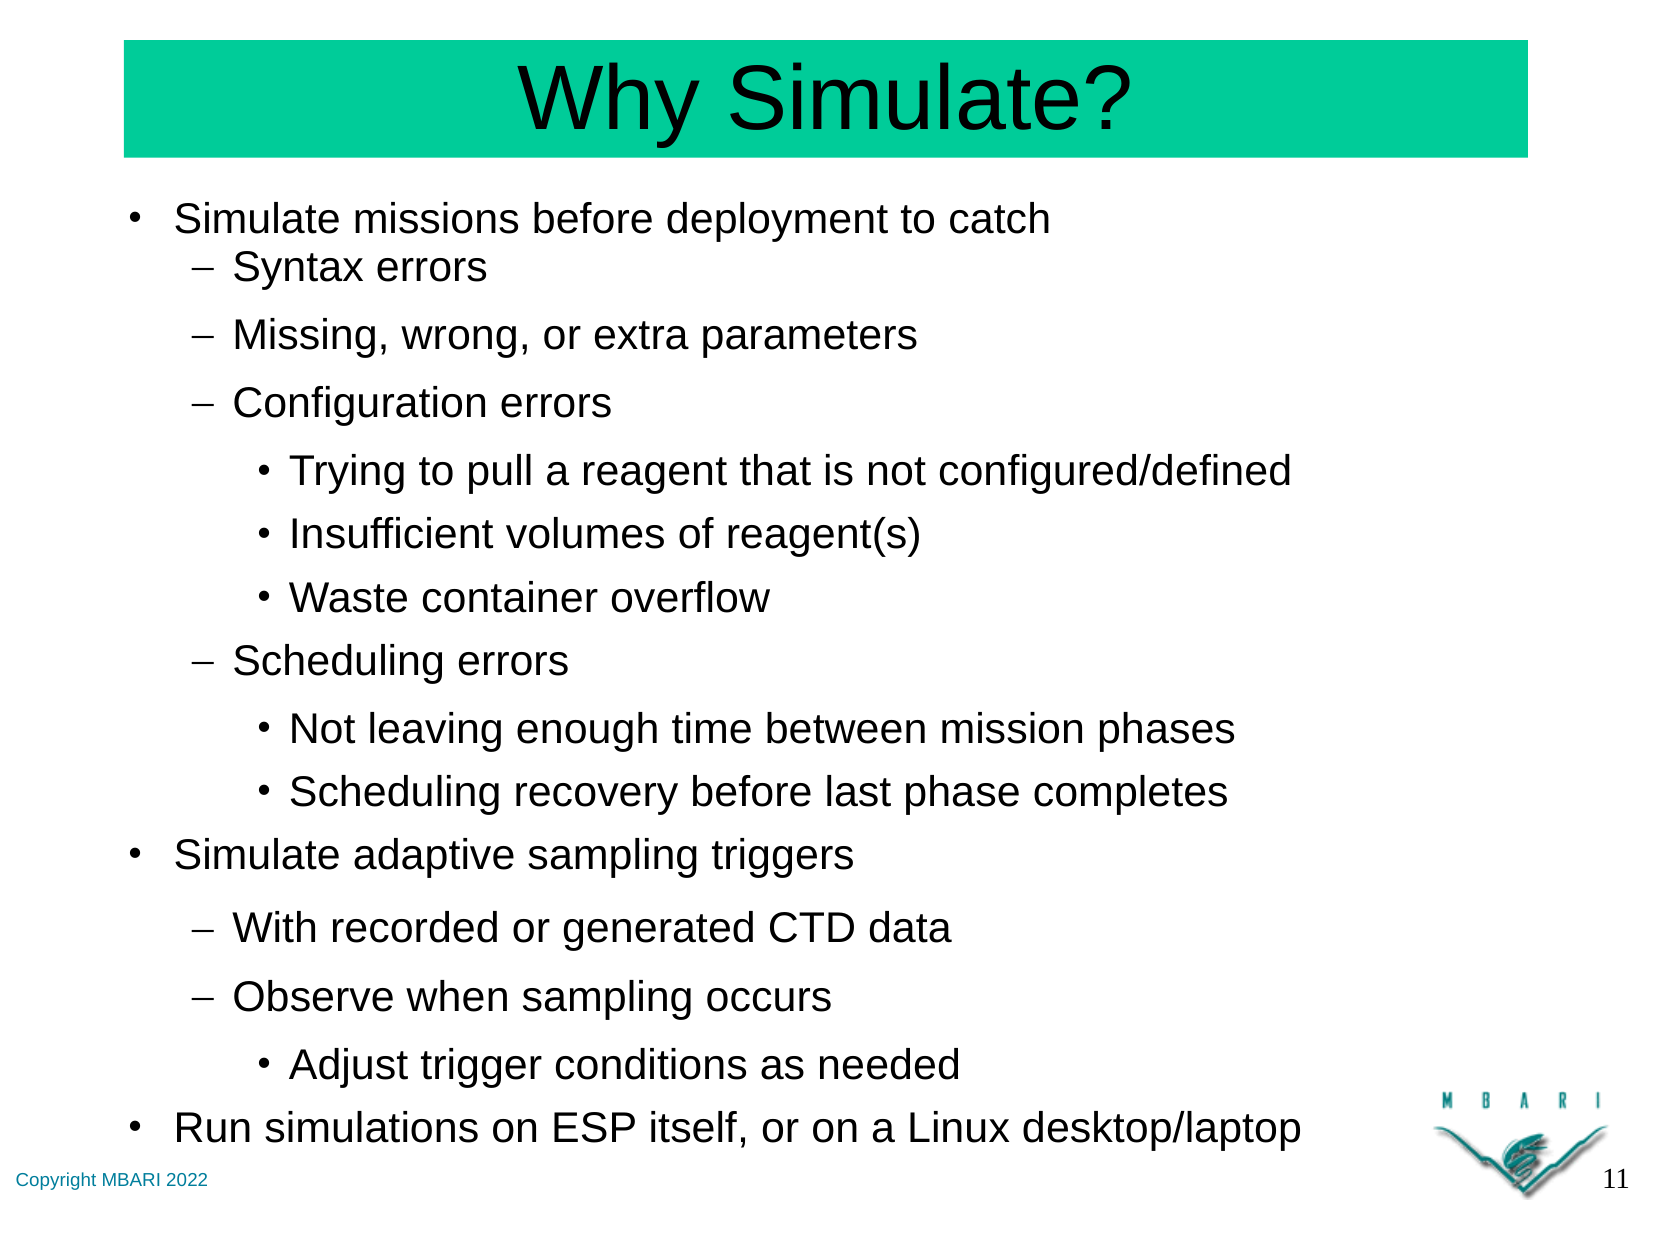

# Why Simulate?
Simulate missions before deployment to catch
Syntax errors
Missing, wrong, or extra parameters
Configuration errors
Trying to pull a reagent that is not configured/defined
Insufficient volumes of reagent(s)
Waste container overflow
Scheduling errors
Not leaving enough time between mission phases
Scheduling recovery before last phase completes
Simulate adaptive sampling triggers
With recorded or generated CTD data
Observe when sampling occurs
Adjust trigger conditions as needed
Run simulations on ESP itself, or on a Linux desktop/laptop